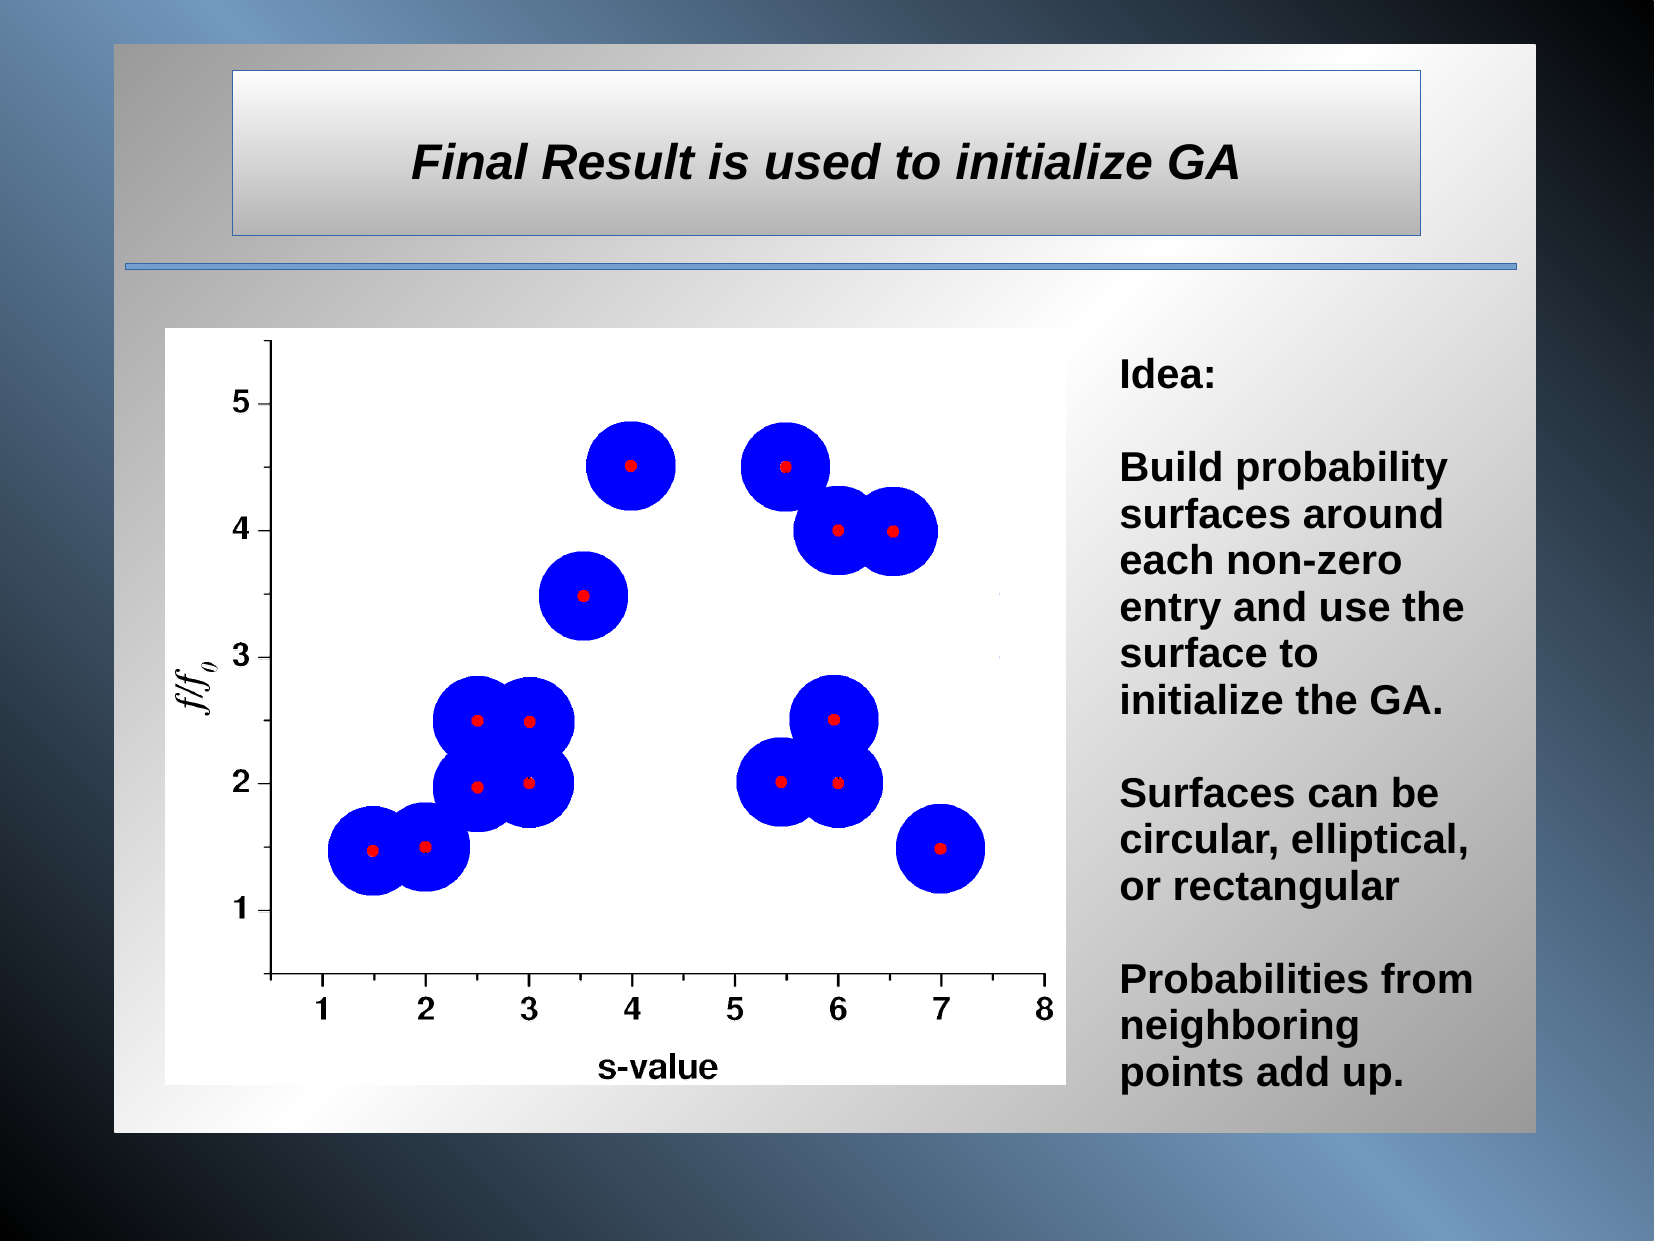

Final Result is used to initialize GA
Idea:
Build probability surfaces around each non-zero entry and use the surface to initialize the GA.
Surfaces can be circular, elliptical, or rectangular
Probabilities from neighboring points add up.